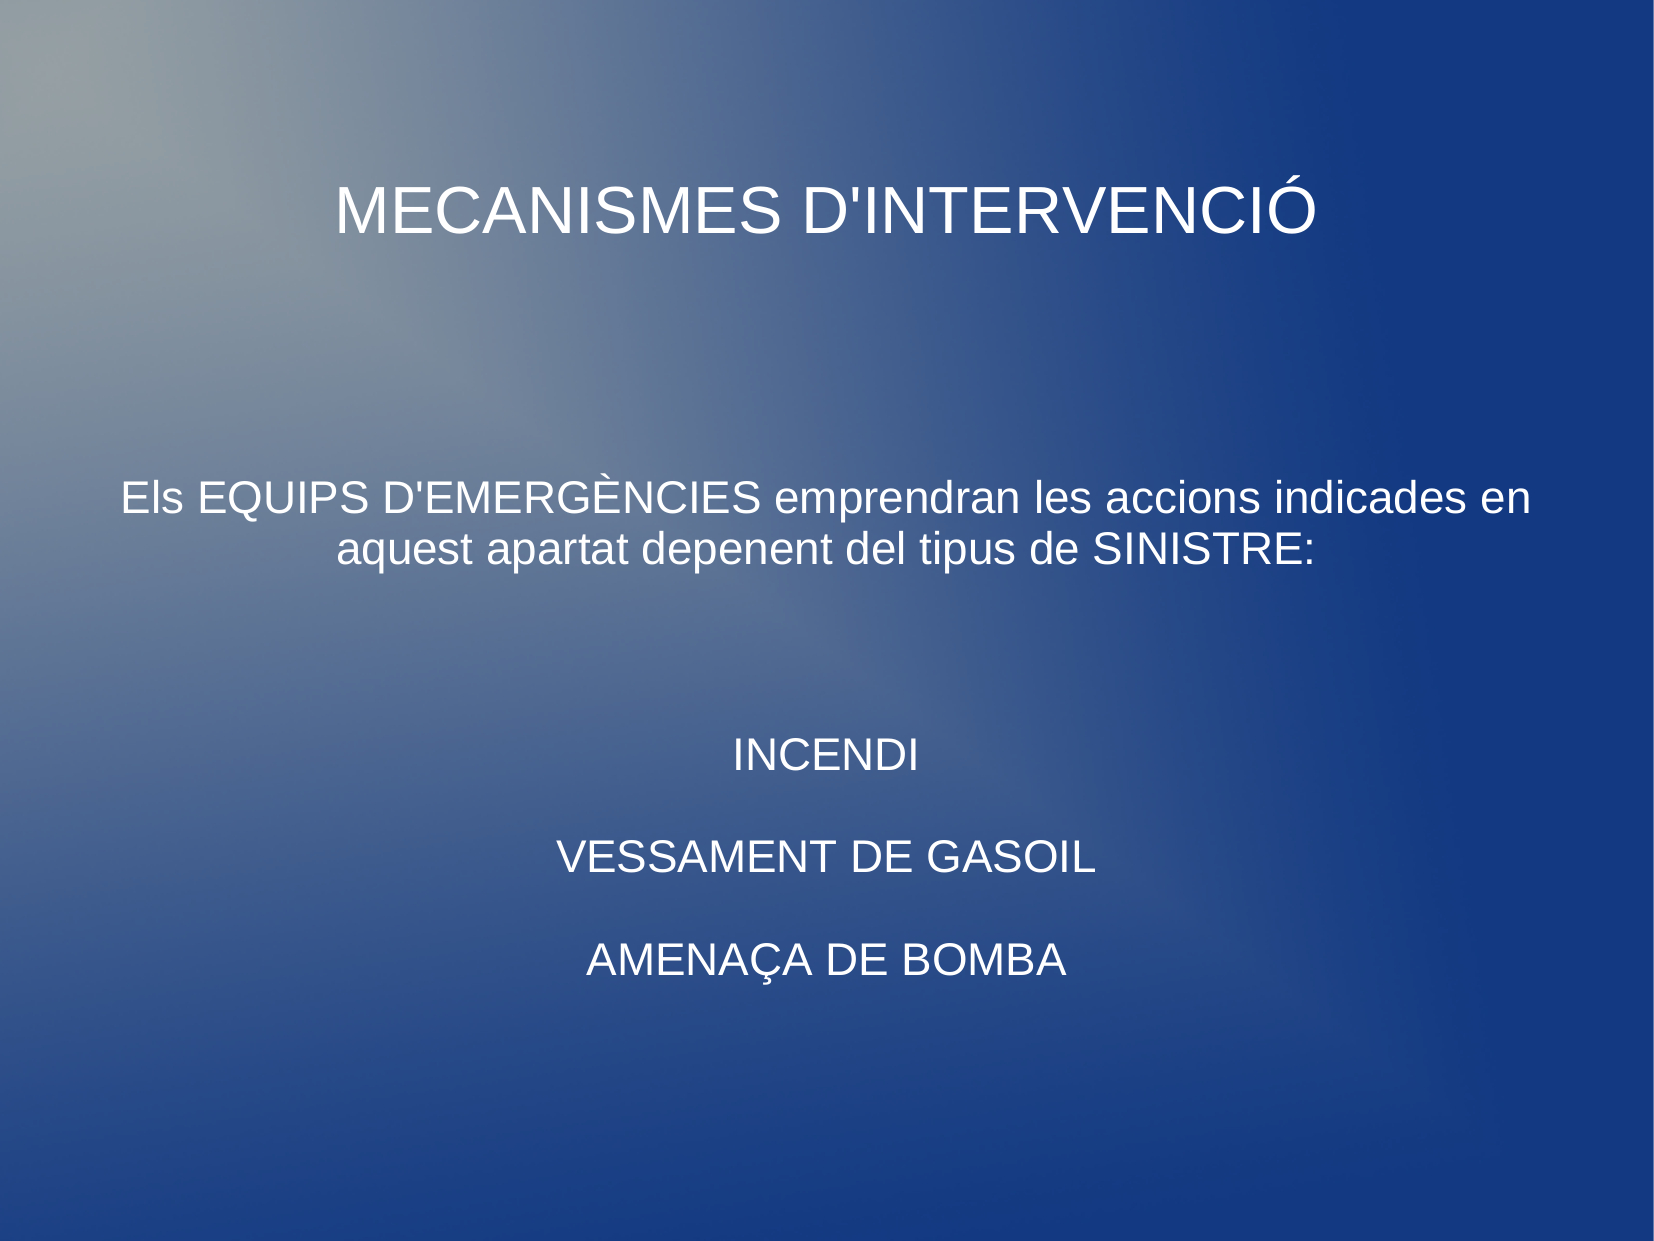

# MECANISMES D'INTERVENCIÓ
Els EQUIPS D'EMERGÈNCIES emprendran les accions indicades en aquest apartat depenent del tipus de SINISTRE:
INCENDI
VESSAMENT DE GASOIL
 AMENAÇA DE BOMBA